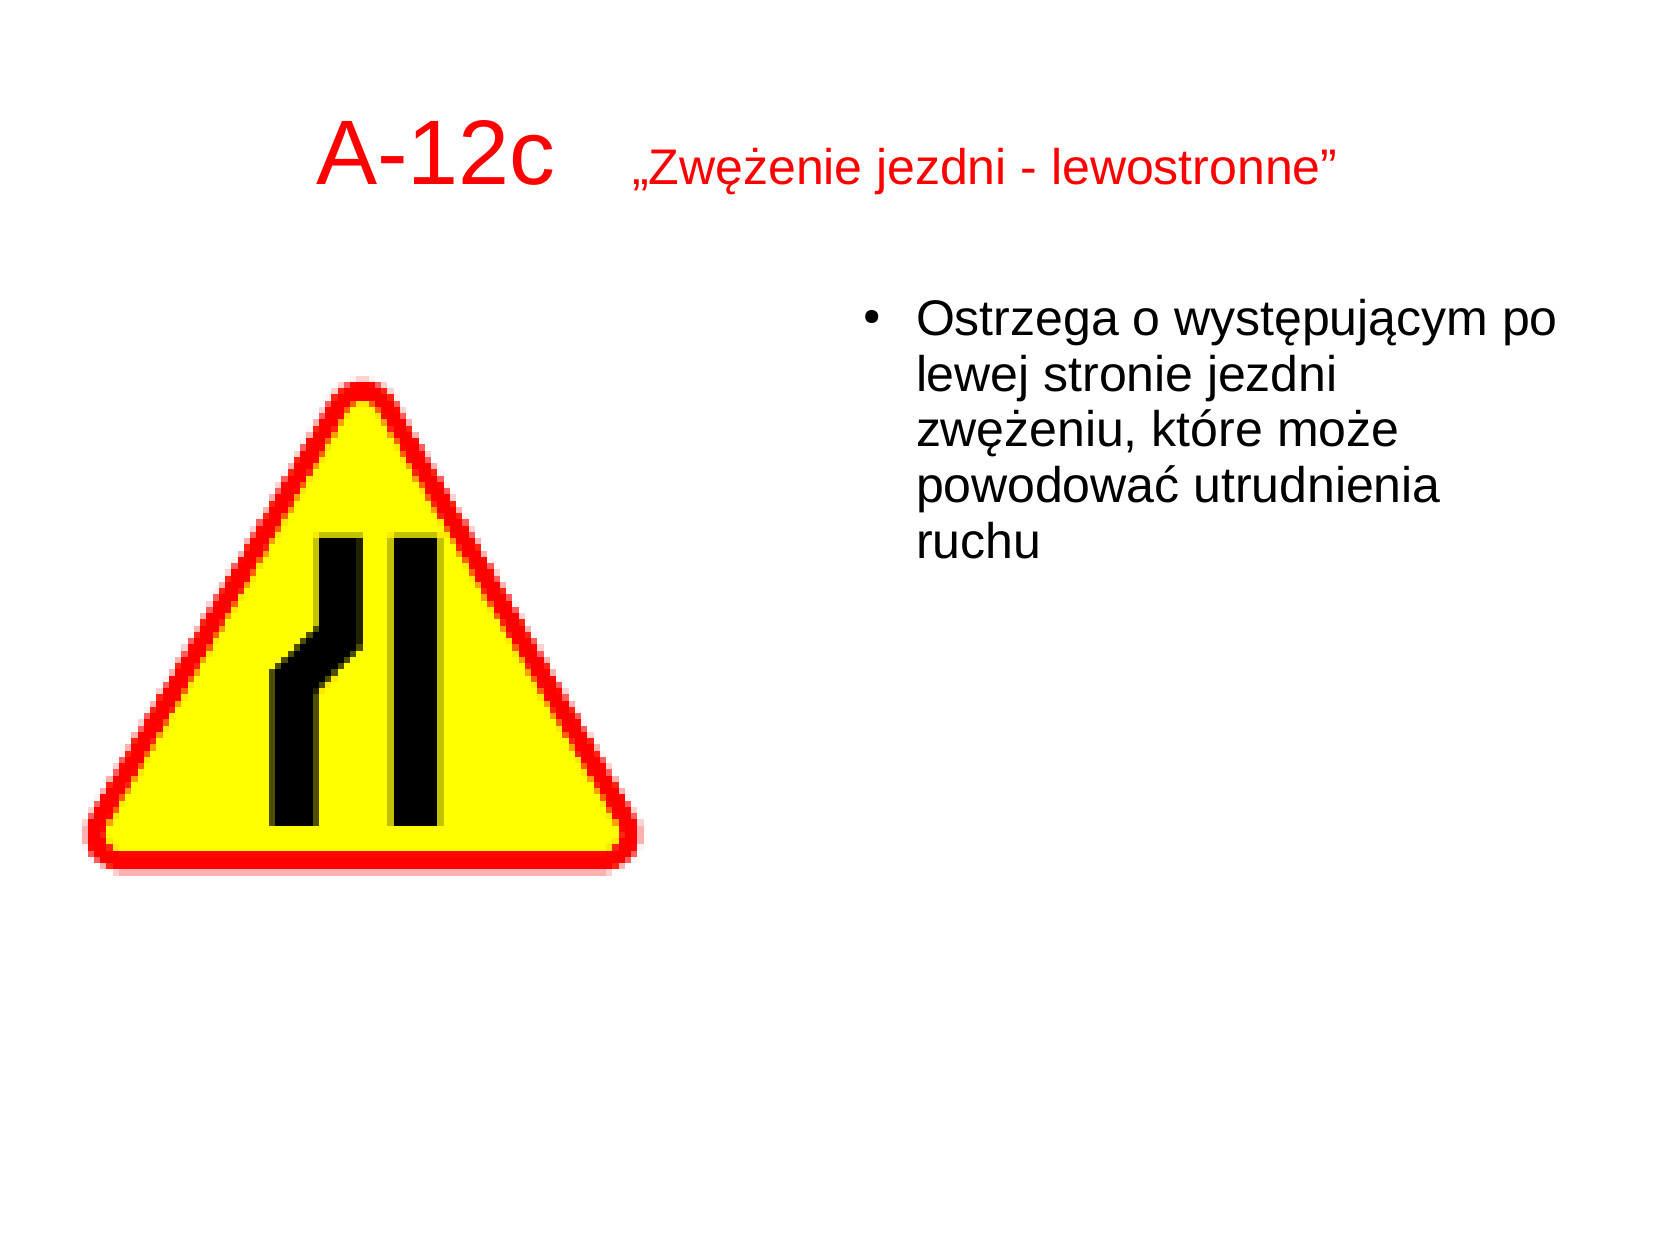

# A-12c „Zwężenie jezdni - lewostronne”
Ostrzega o występującym po lewej stronie jezdni zwężeniu, które może powodować utrudnienia ruchu